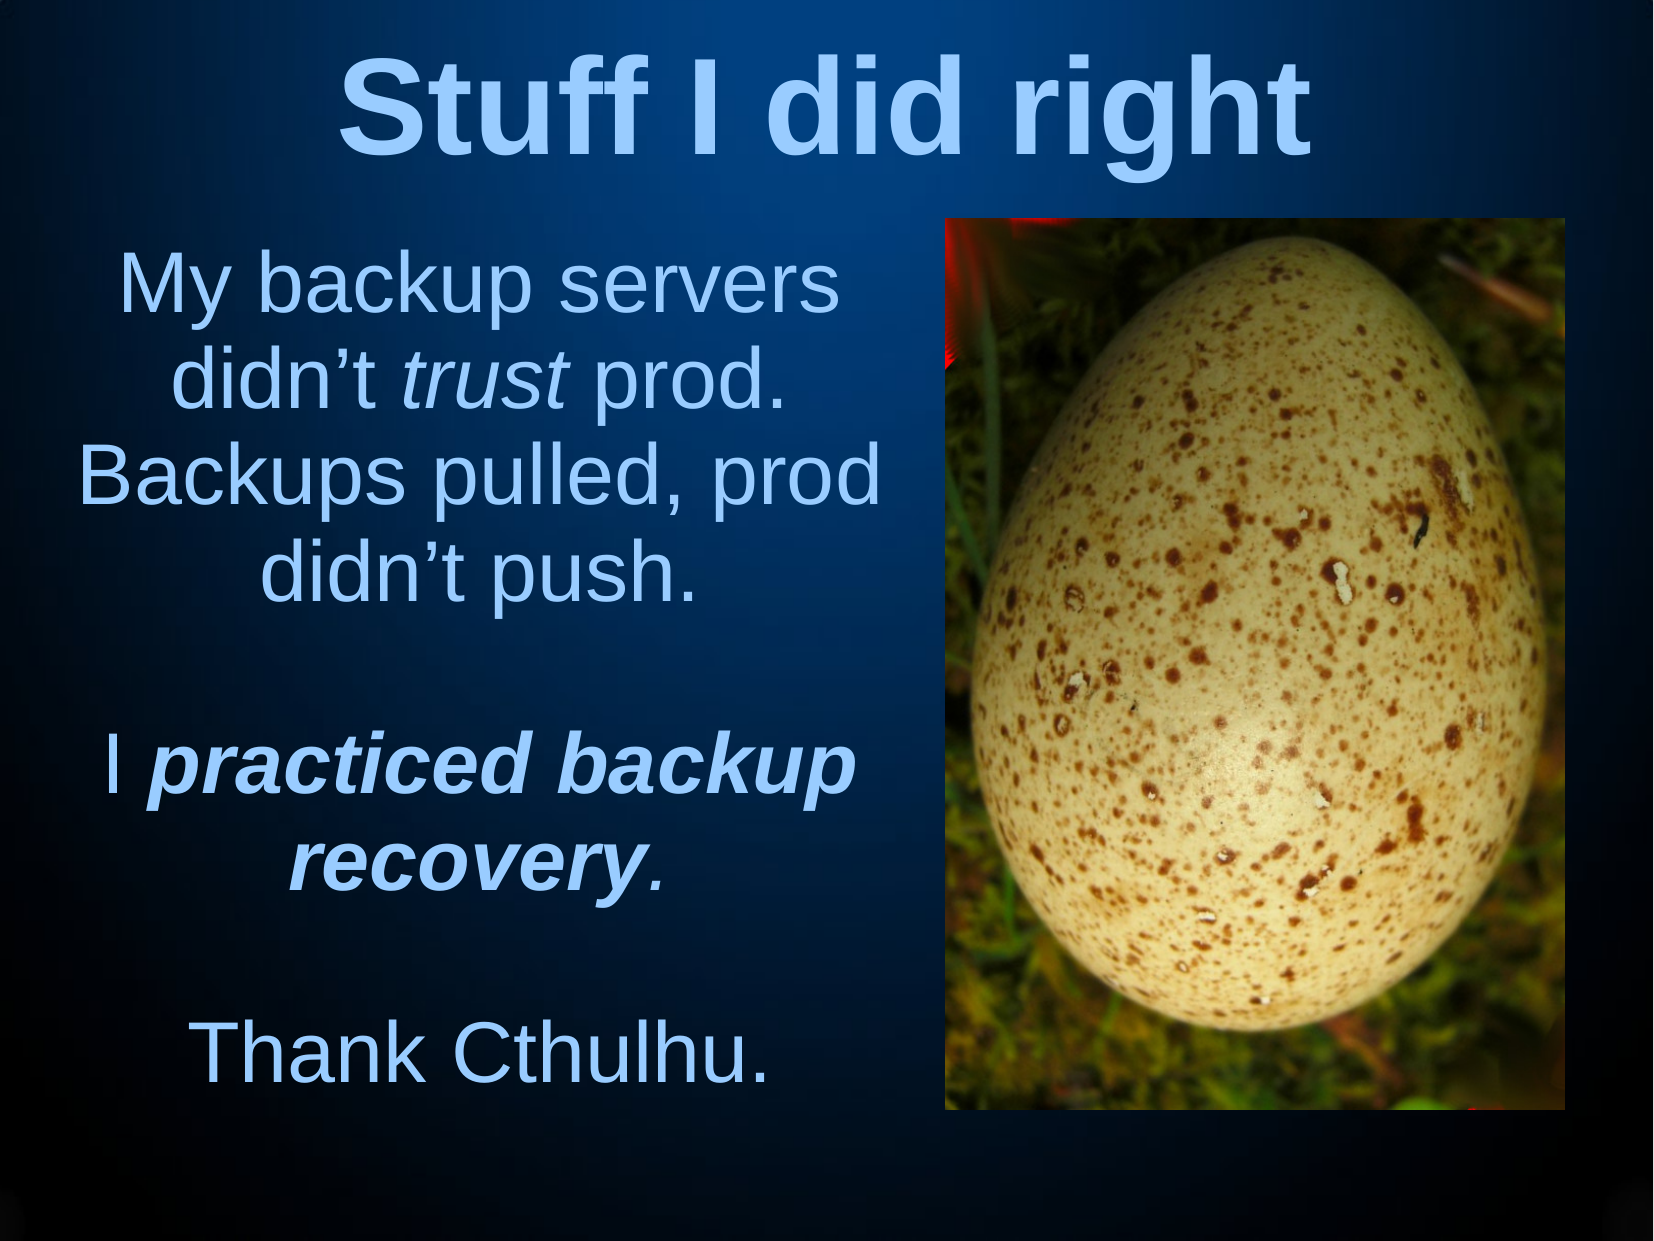

# Stuff I did right
My backup servers didn’t trust prod. Backups pulled, prod didn’t push.
I practiced backup recovery.
Thank Cthulhu.